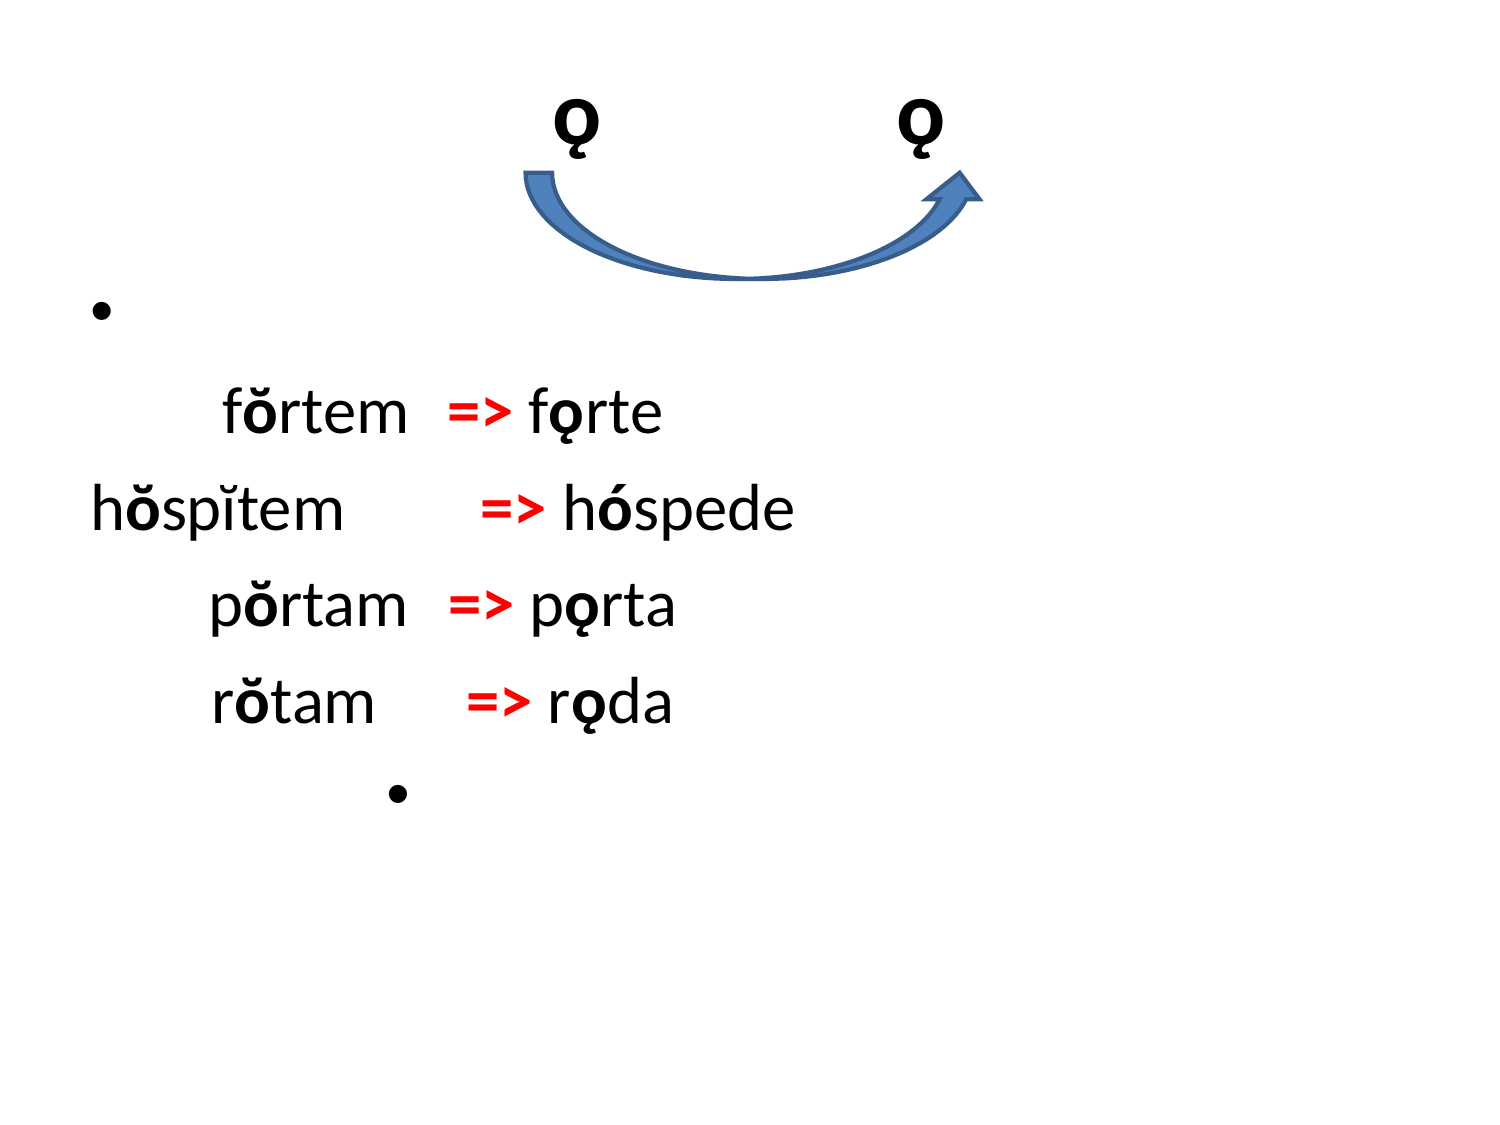

# ǫ 	 ǫ
fŏrtem	=> fǫrte
hŏspĭtem => hóspede
pŏrtam	 => pǫrta
rŏtam	 => rǫda